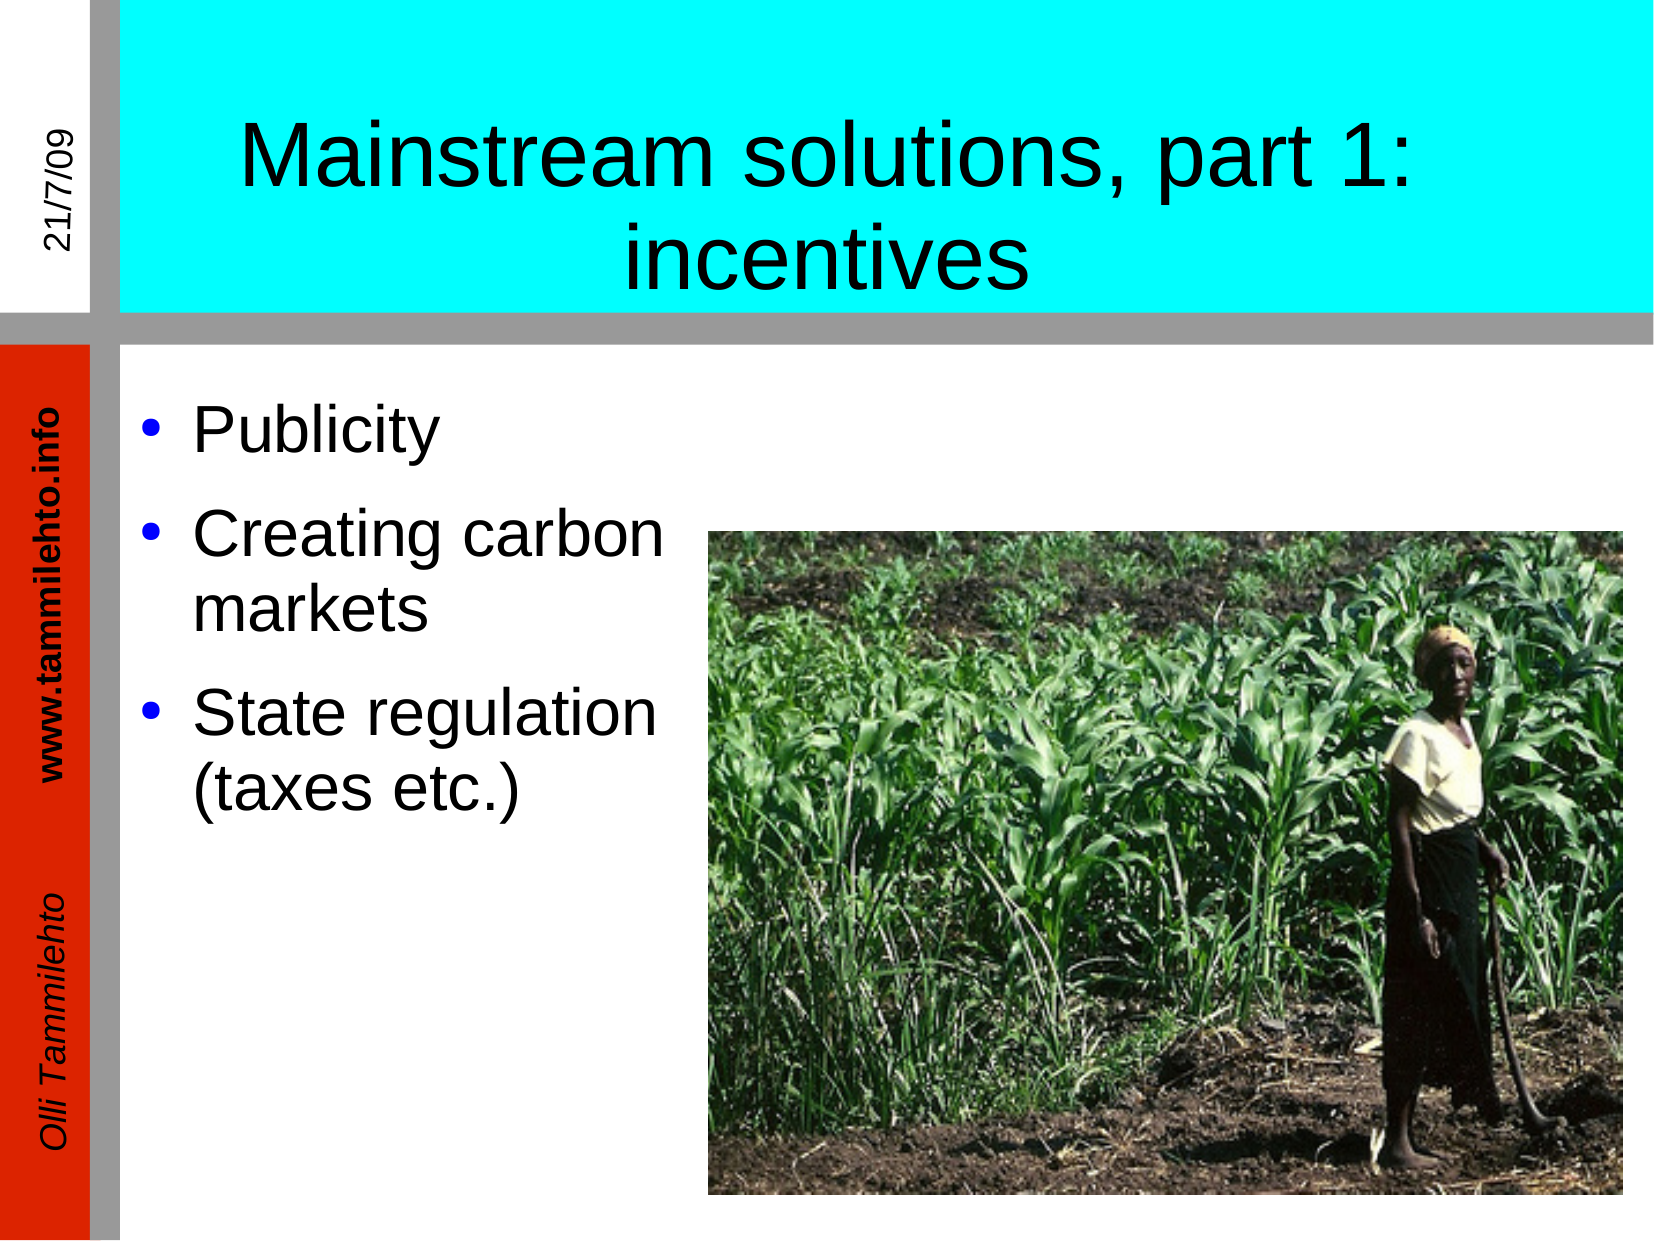

# Mainstream solutions, part 1: incentives
Publicity
Creating carbon markets
State regulation (taxes etc.)